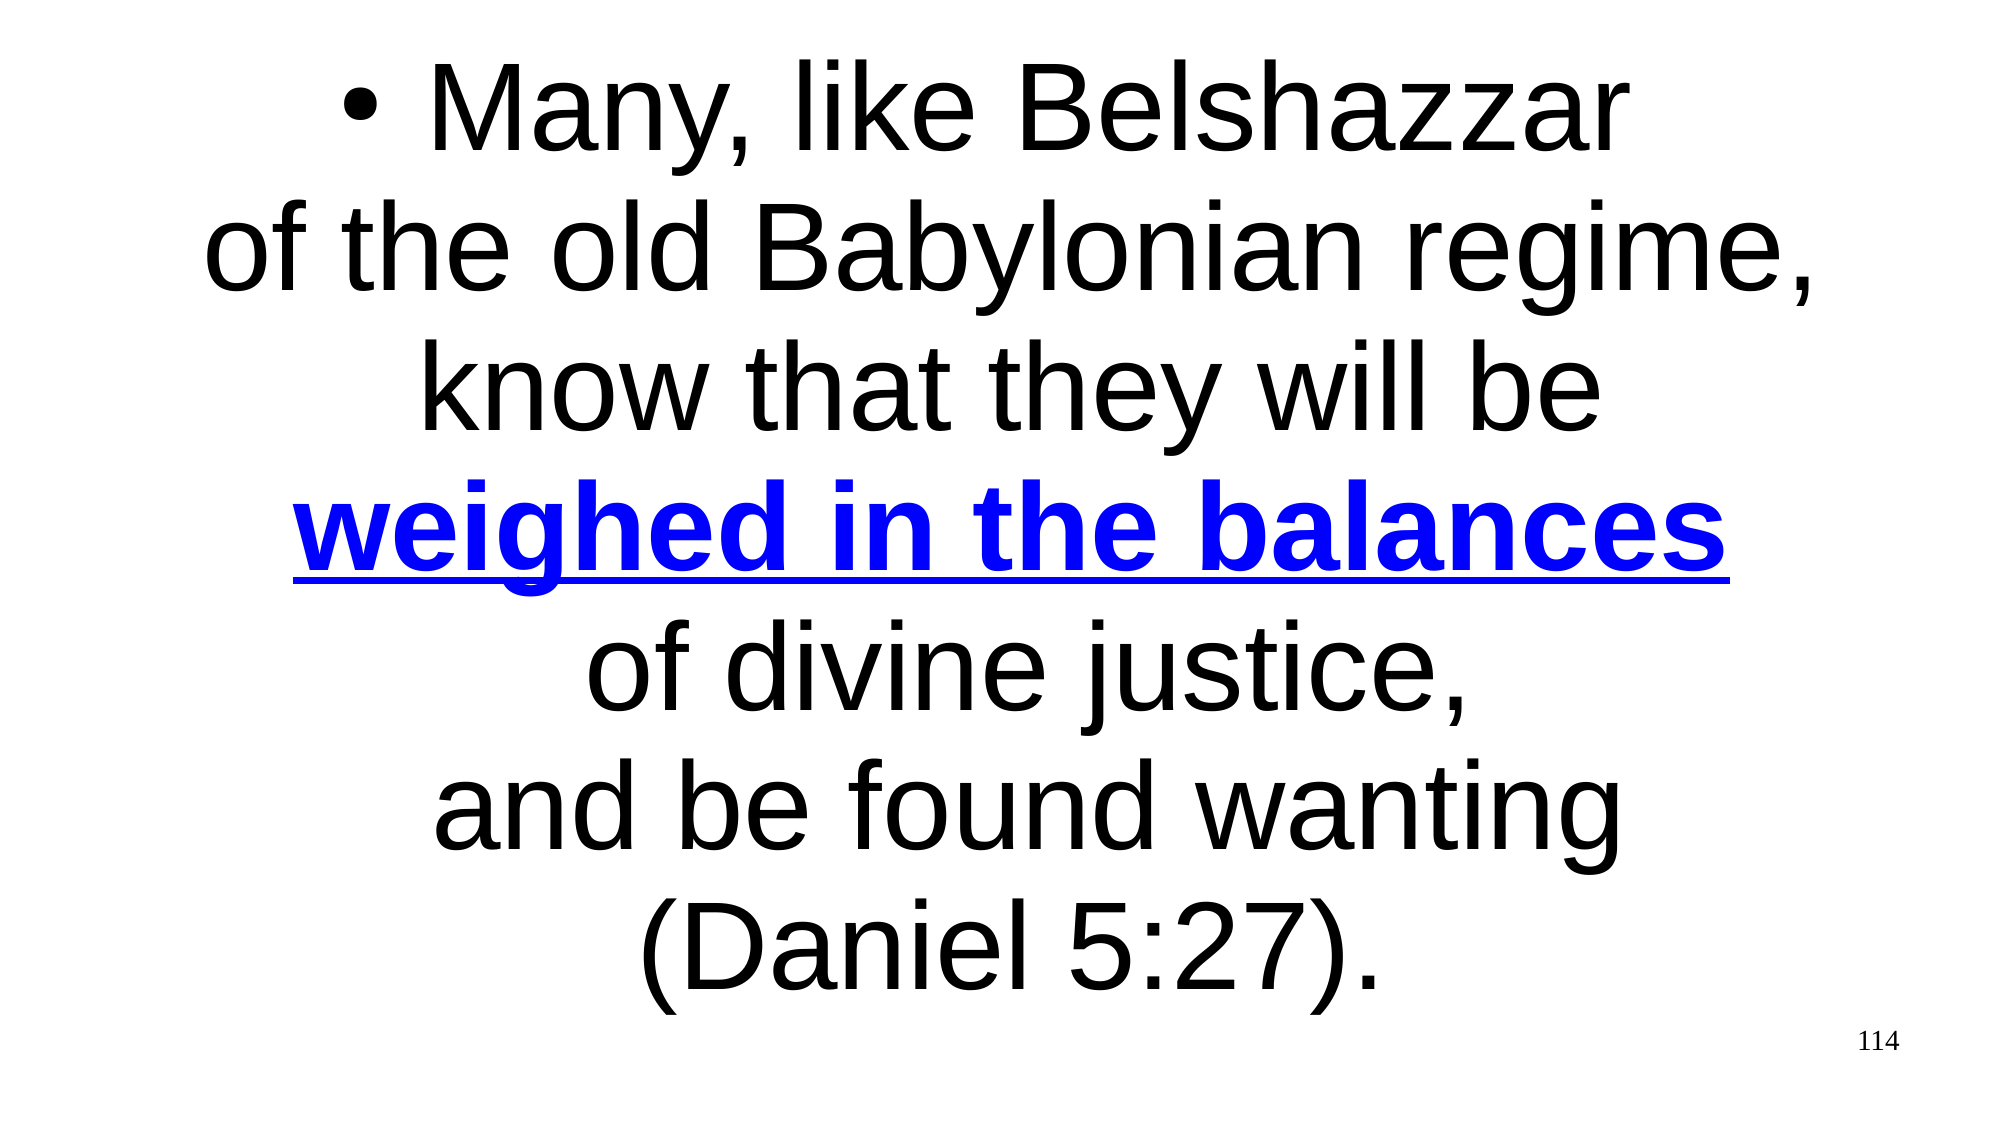

# Many, like Belshazzar of the old Babylonian regime, know that they will be weighed in the balances of divine justice, and be found wanting (Daniel 5:27).
114